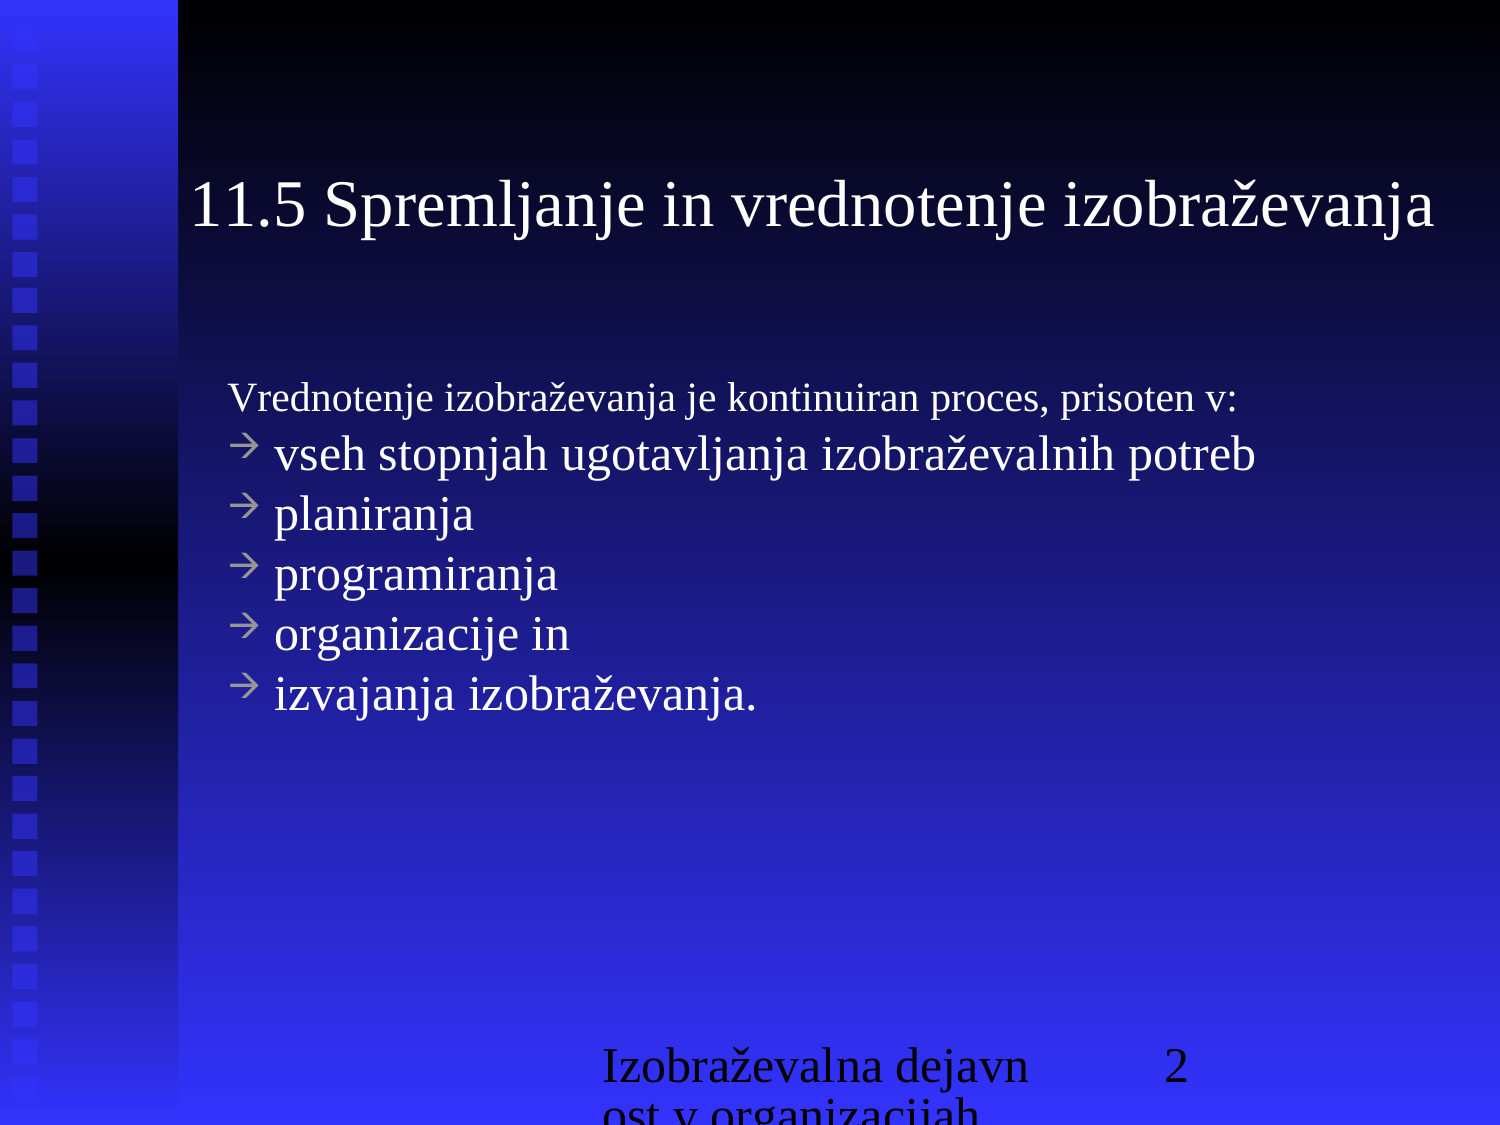

# 11.5 Spremljanje in vrednotenje izobraževanja
Vrednotenje izobraževanja je kontinuiran proces, prisoten v:
 vseh stopnjah ugotavljanja izobraževalnih potreb
 planiranja
 programiranja
 organizacije in
 izvajanja izobraževanja.
Izobraževalna dejavnost v organizacijah
2